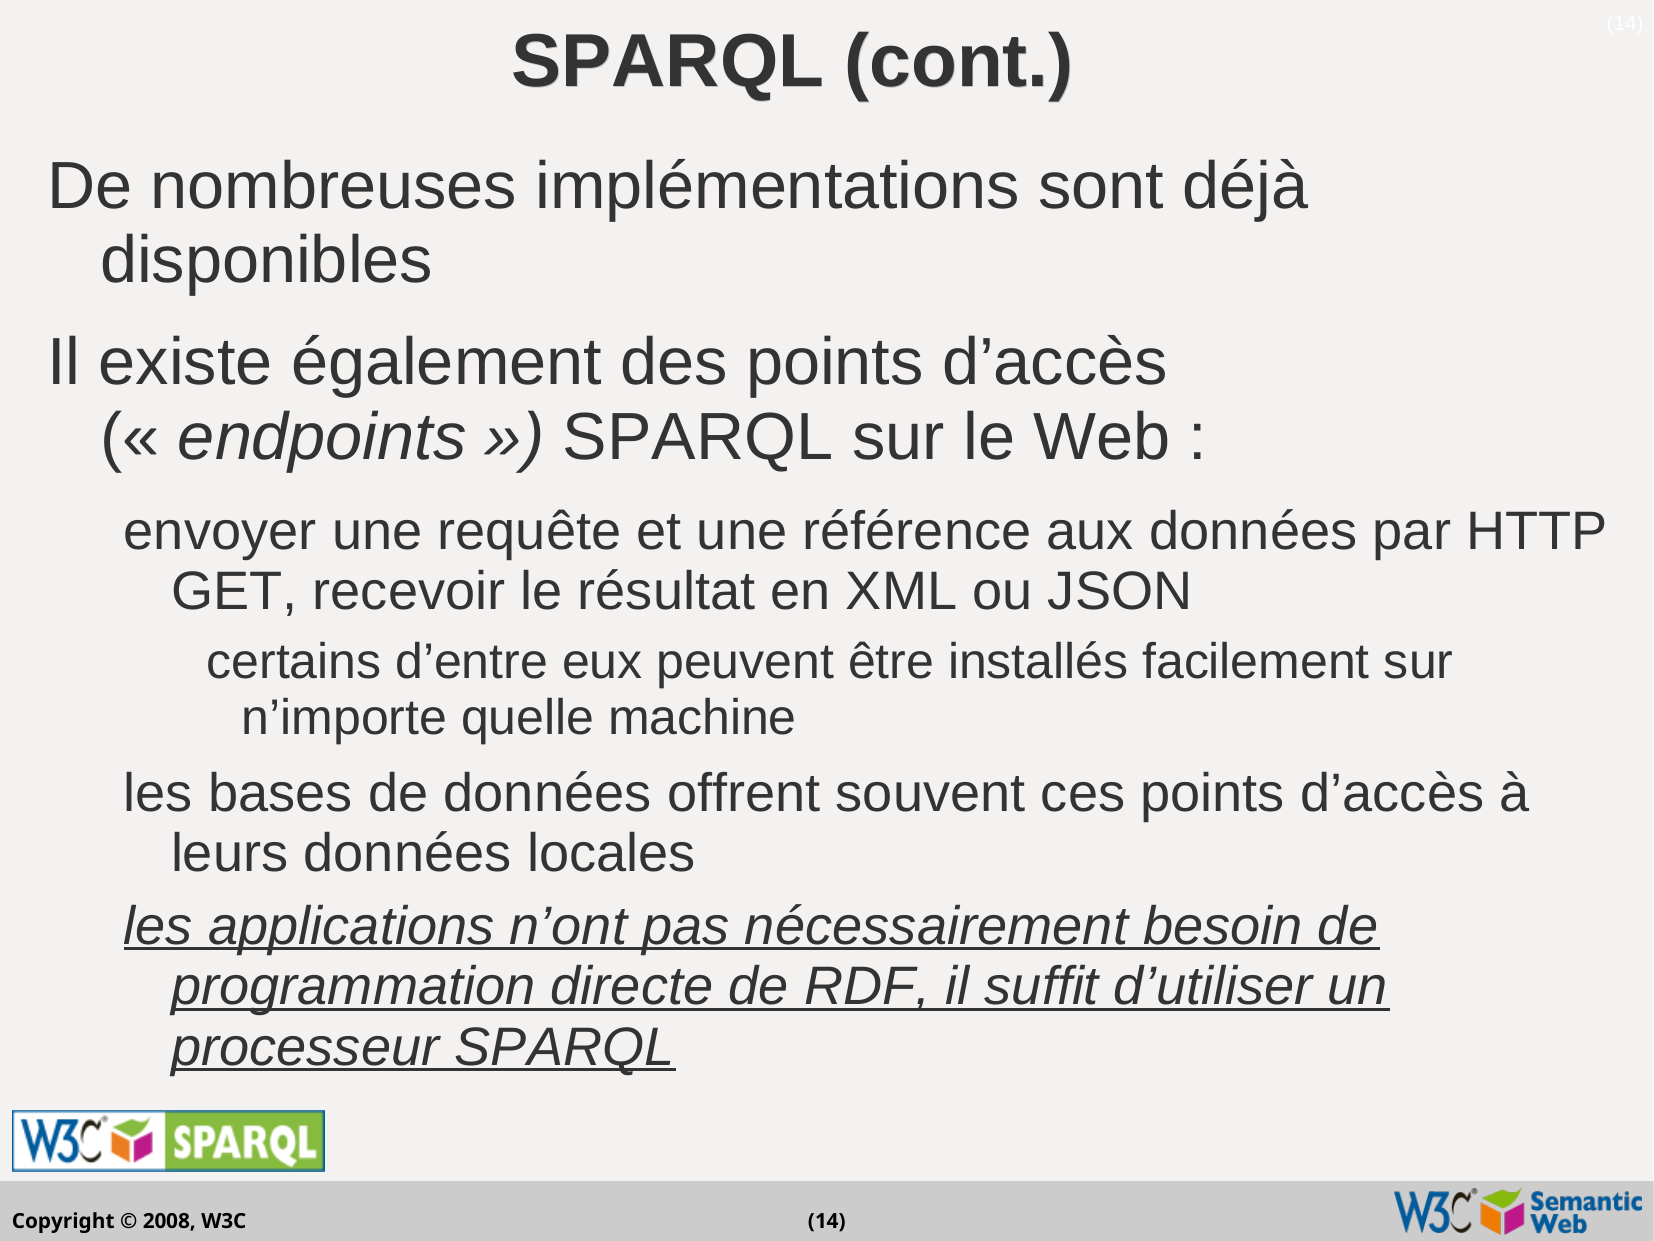

# SPARQL (cont.)
De nombreuses implémentations sont déjà disponibles
Il existe également des points d’accès (« endpoints ») SPARQL sur le Web :
envoyer une requête et une référence aux données par HTTP GET, recevoir le résultat en XML ou JSON
certains d’entre eux peuvent être installés facilement sur n’importe quelle machine
les bases de données offrent souvent ces points d’accès à leurs données locales
les applications n’ont pas nécessairement besoin de programmation directe de RDF, il suffit d’utiliser un processeur SPARQL